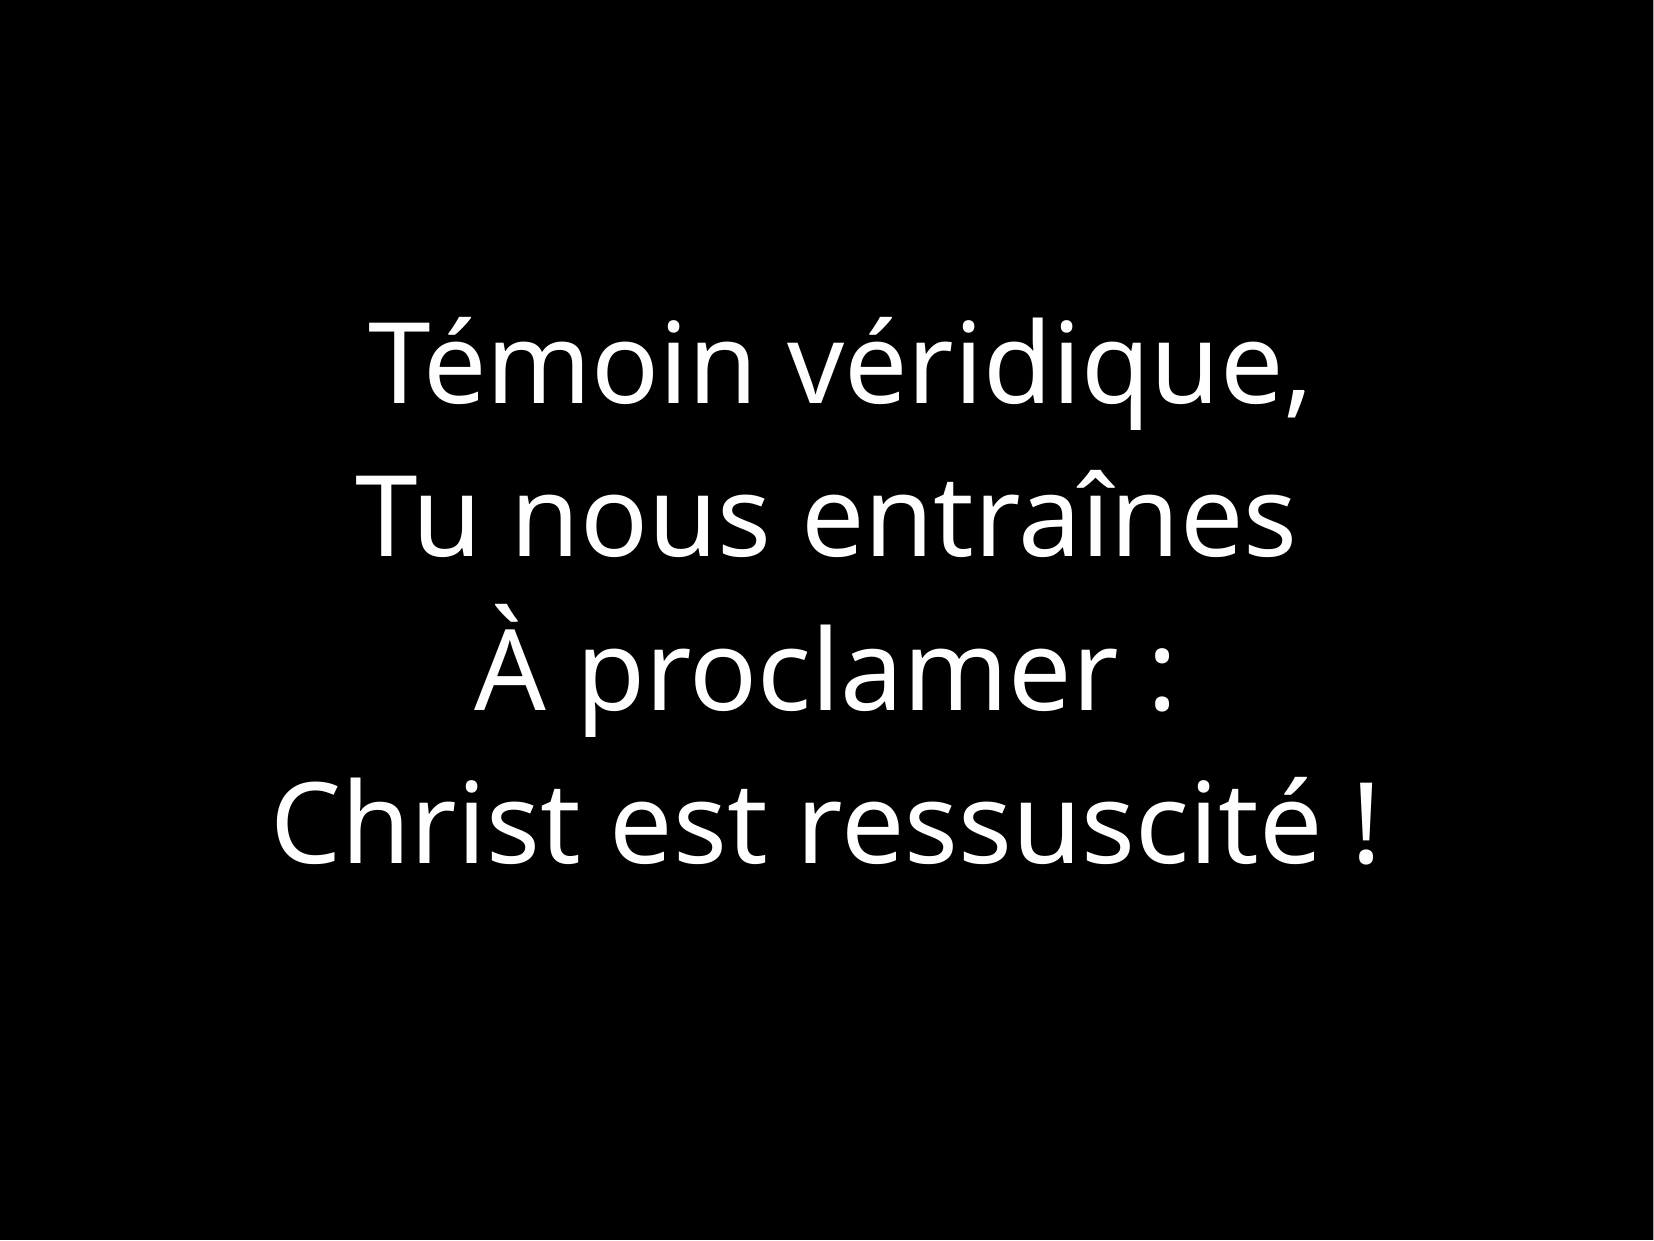

# Témoin véridique,
Tu nous entraînes
À proclamer :
Christ est ressuscité !